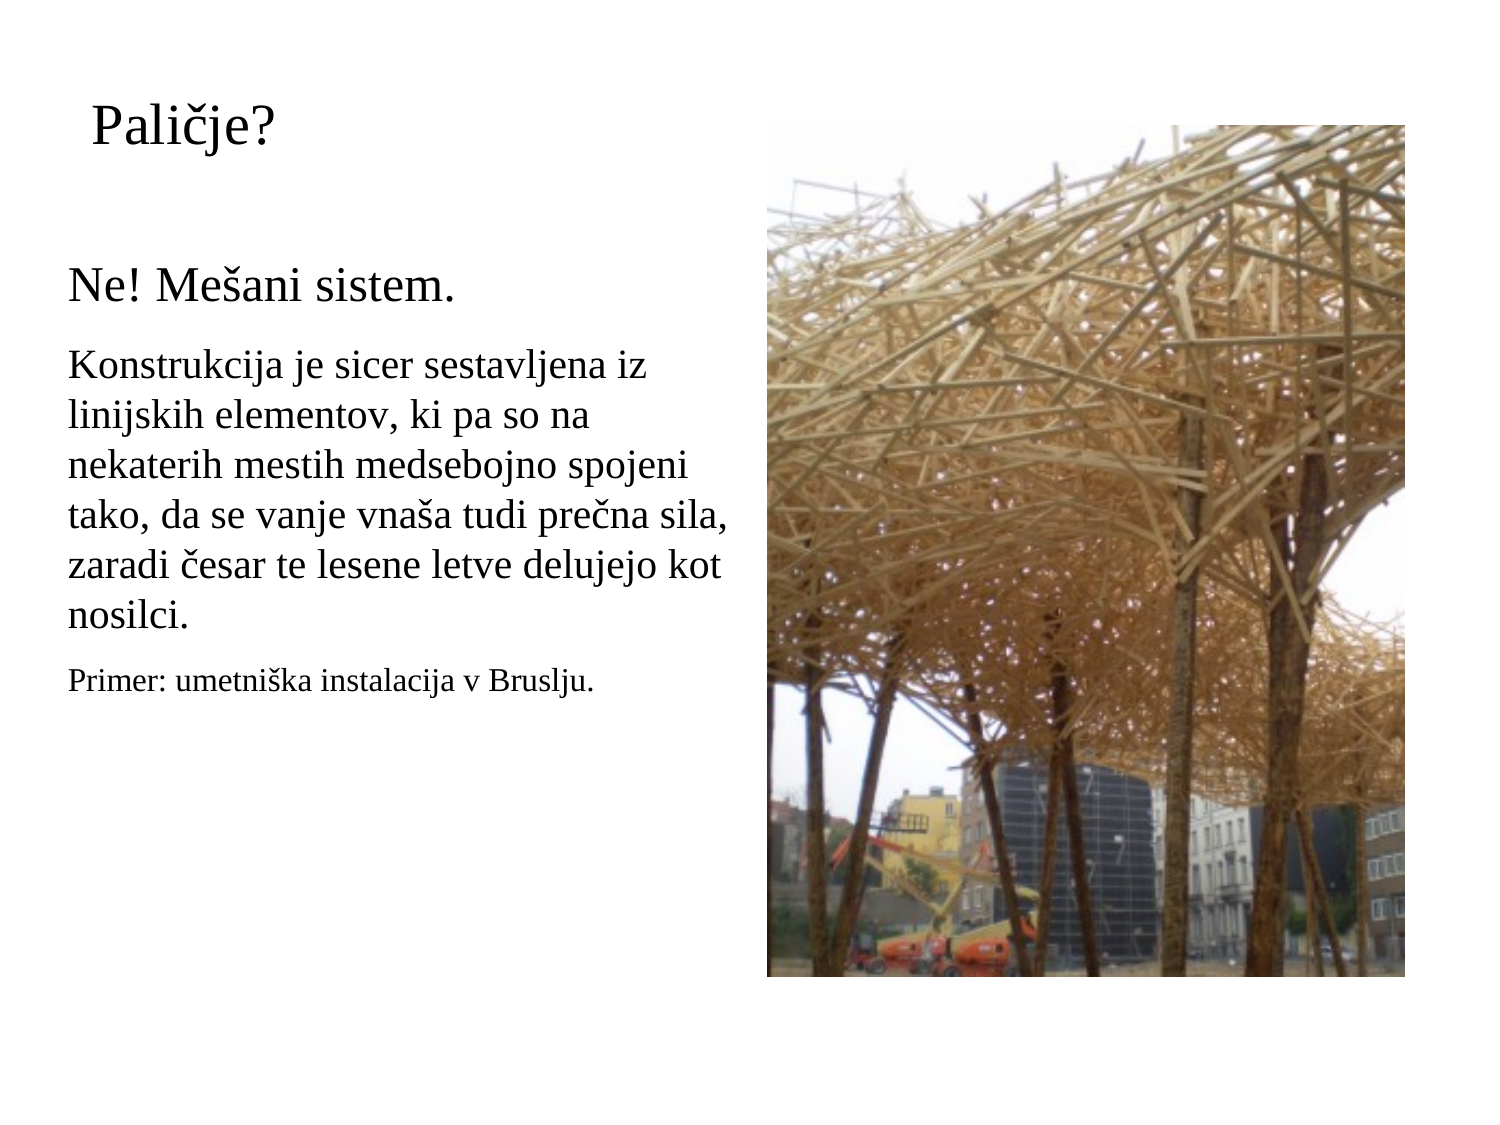

Paličje?
Ne! Mešani sistem.
Konstrukcija je sicer sestavljena iz linijskih elementov, ki pa so na nekaterih mestih medsebojno spojeni tako, da se vanje vnaša tudi prečna sila, zaradi česar te lesene letve delujejo kot nosilci.
Primer: umetniška instalacija v Bruslju.